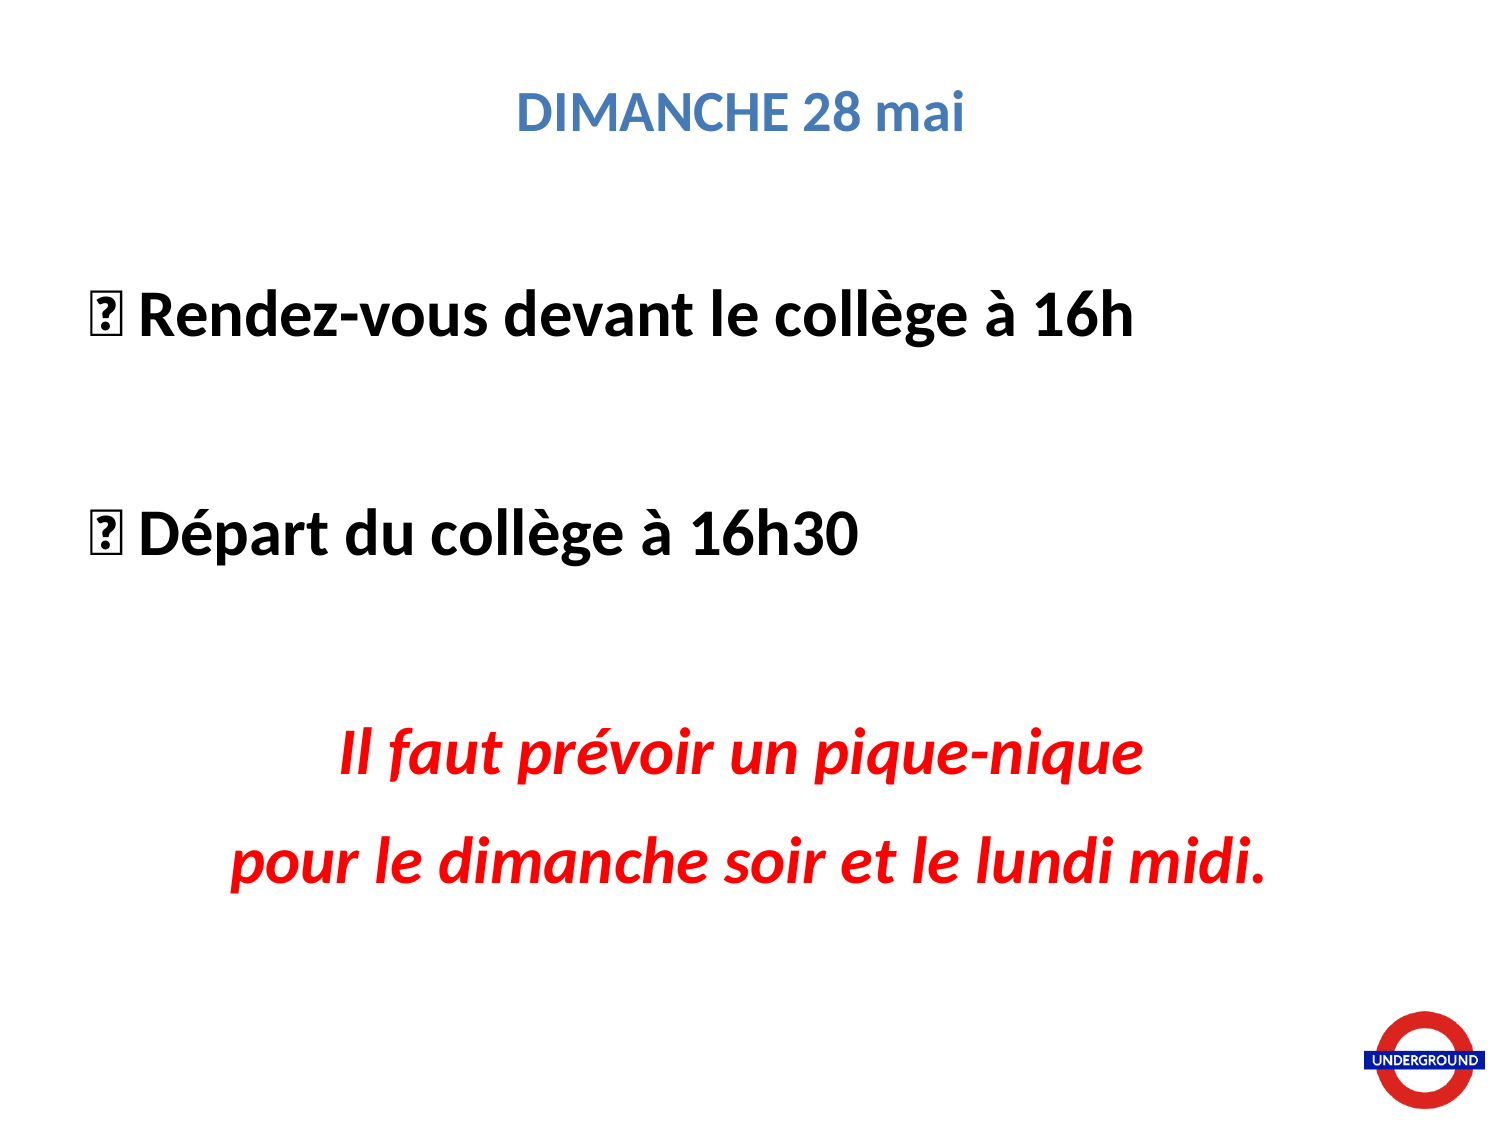

DIMANCHE 28 mai
#  Rendez-vous devant le collège à 16h
 Départ du collège à 16h30
Il faut prévoir un pique-nique
pour le dimanche soir et le lundi midi.